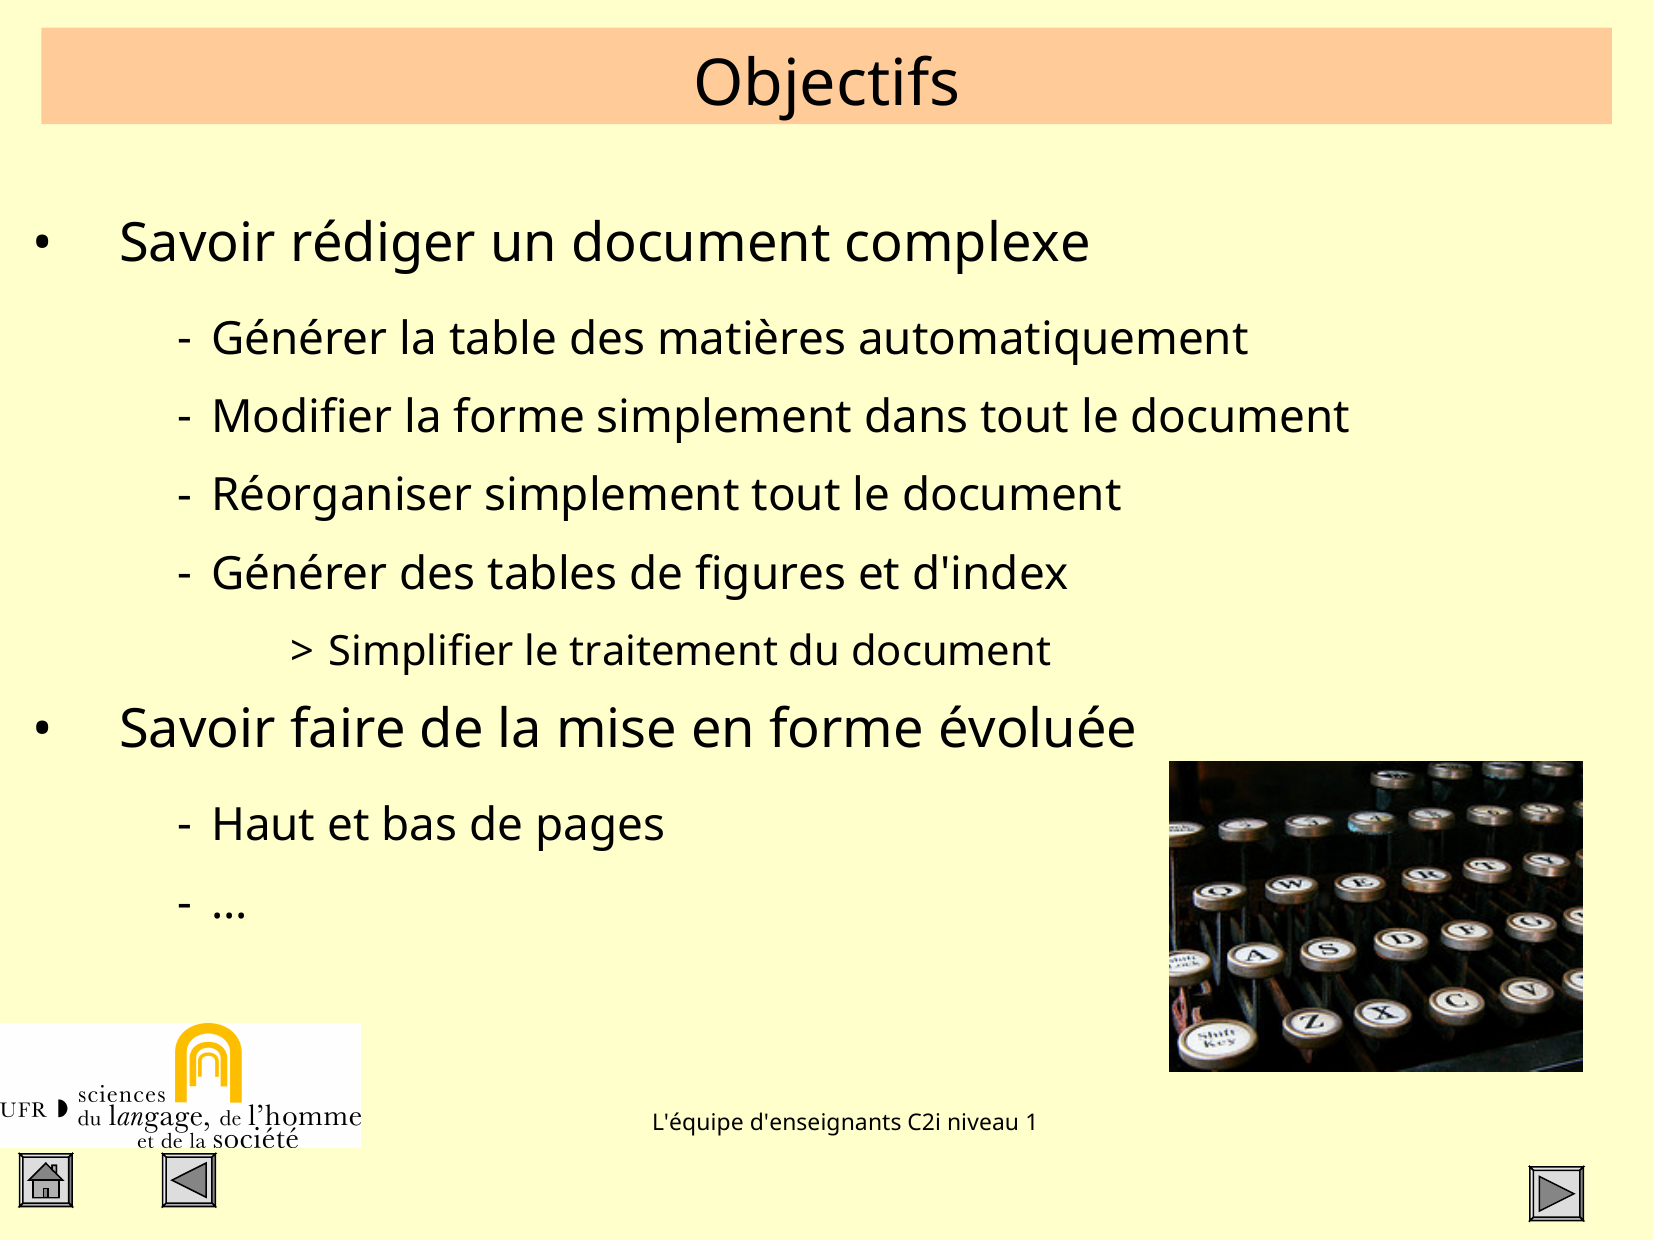

# Objectifs
Savoir rédiger un document complexe
Générer la table des matières automatiquement
Modifier la forme simplement dans tout le document
Réorganiser simplement tout le document
Générer des tables de figures et d'index
Simplifier le traitement du document
Savoir faire de la mise en forme évoluée
Haut et bas de pages
...